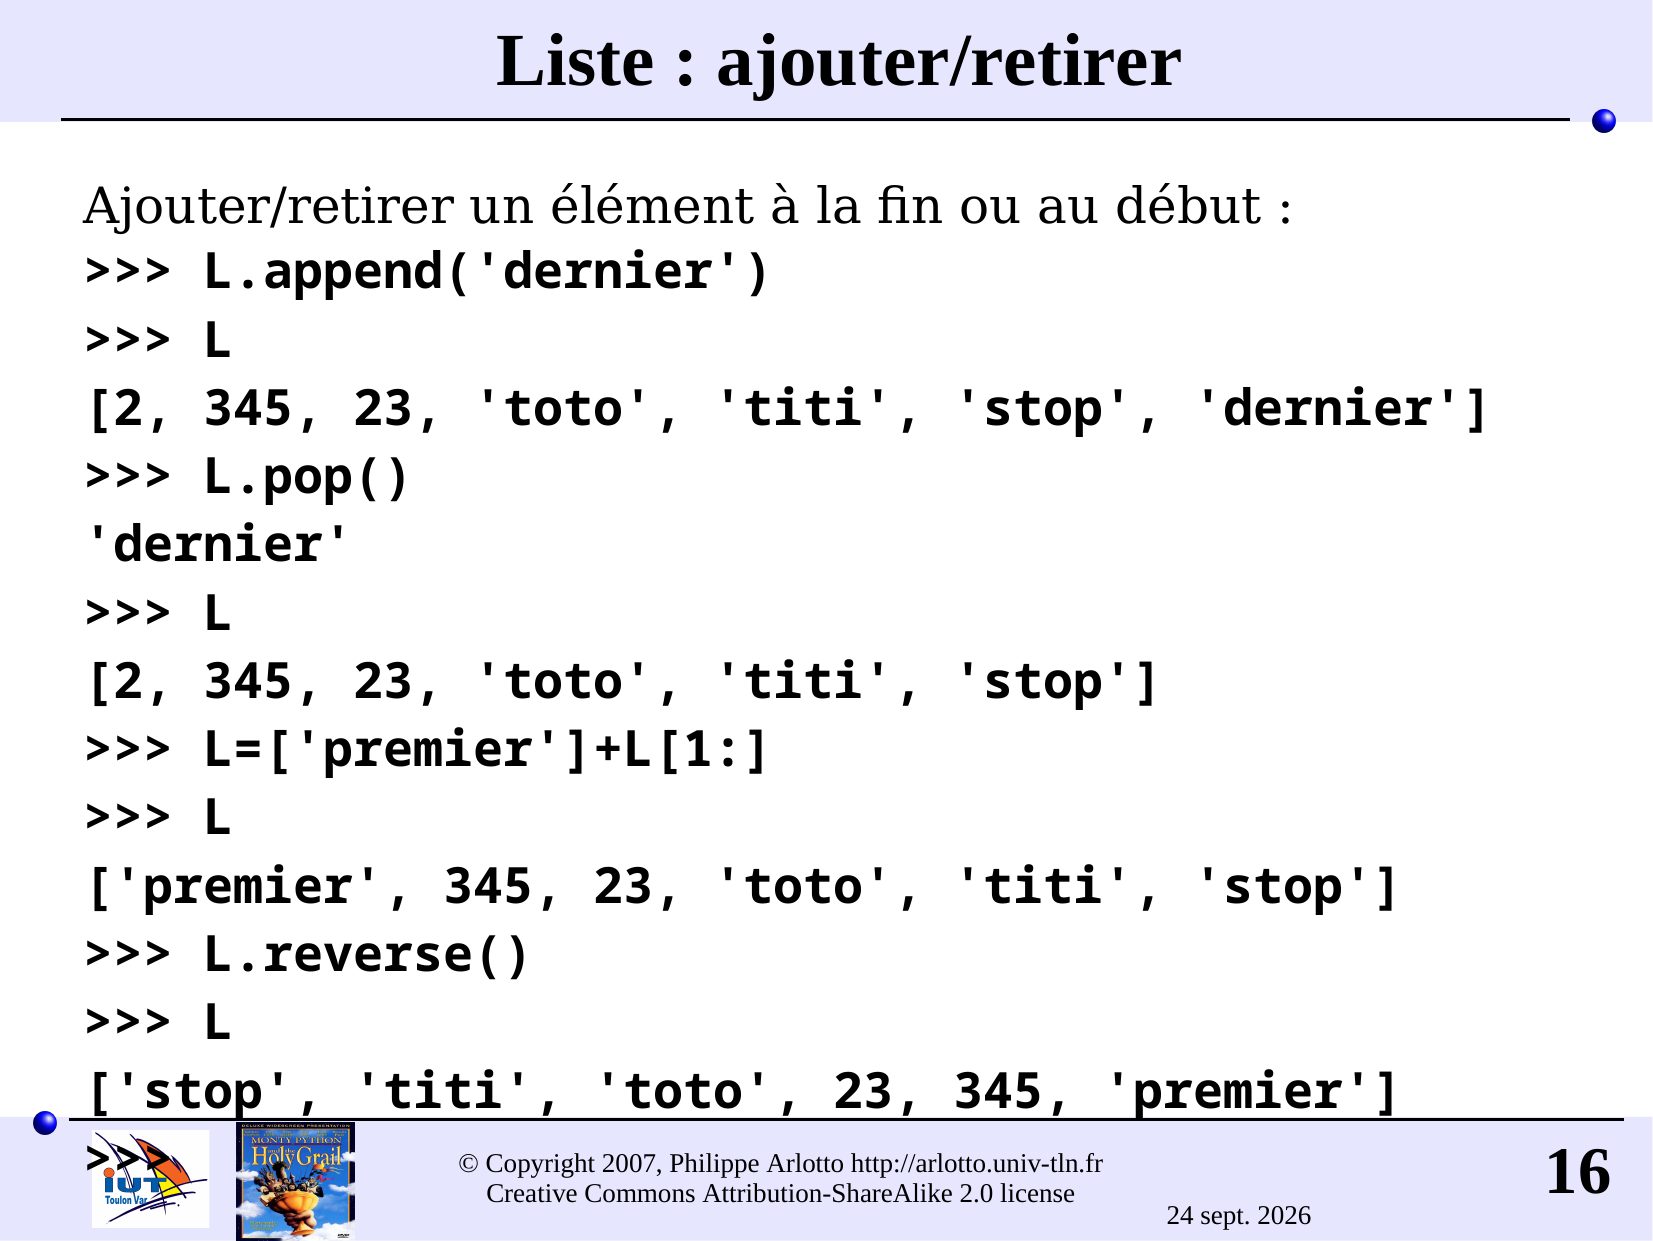

# Liste : ajouter/retirer
Ajouter/retirer un élément à la fin ou au début :
>>> L.append('dernier')
>>> L
[2, 345, 23, 'toto', 'titi', 'stop', 'dernier']
>>> L.pop()
'dernier'
>>> L
[2, 345, 23, 'toto', 'titi', 'stop']
>>> L=['premier']+L[1:]
>>> L
['premier', 345, 23, 'toto', 'titi', 'stop']
>>> L.reverse()
>>> L
['stop', 'titi', 'toto', 23, 345, 'premier']
>>>